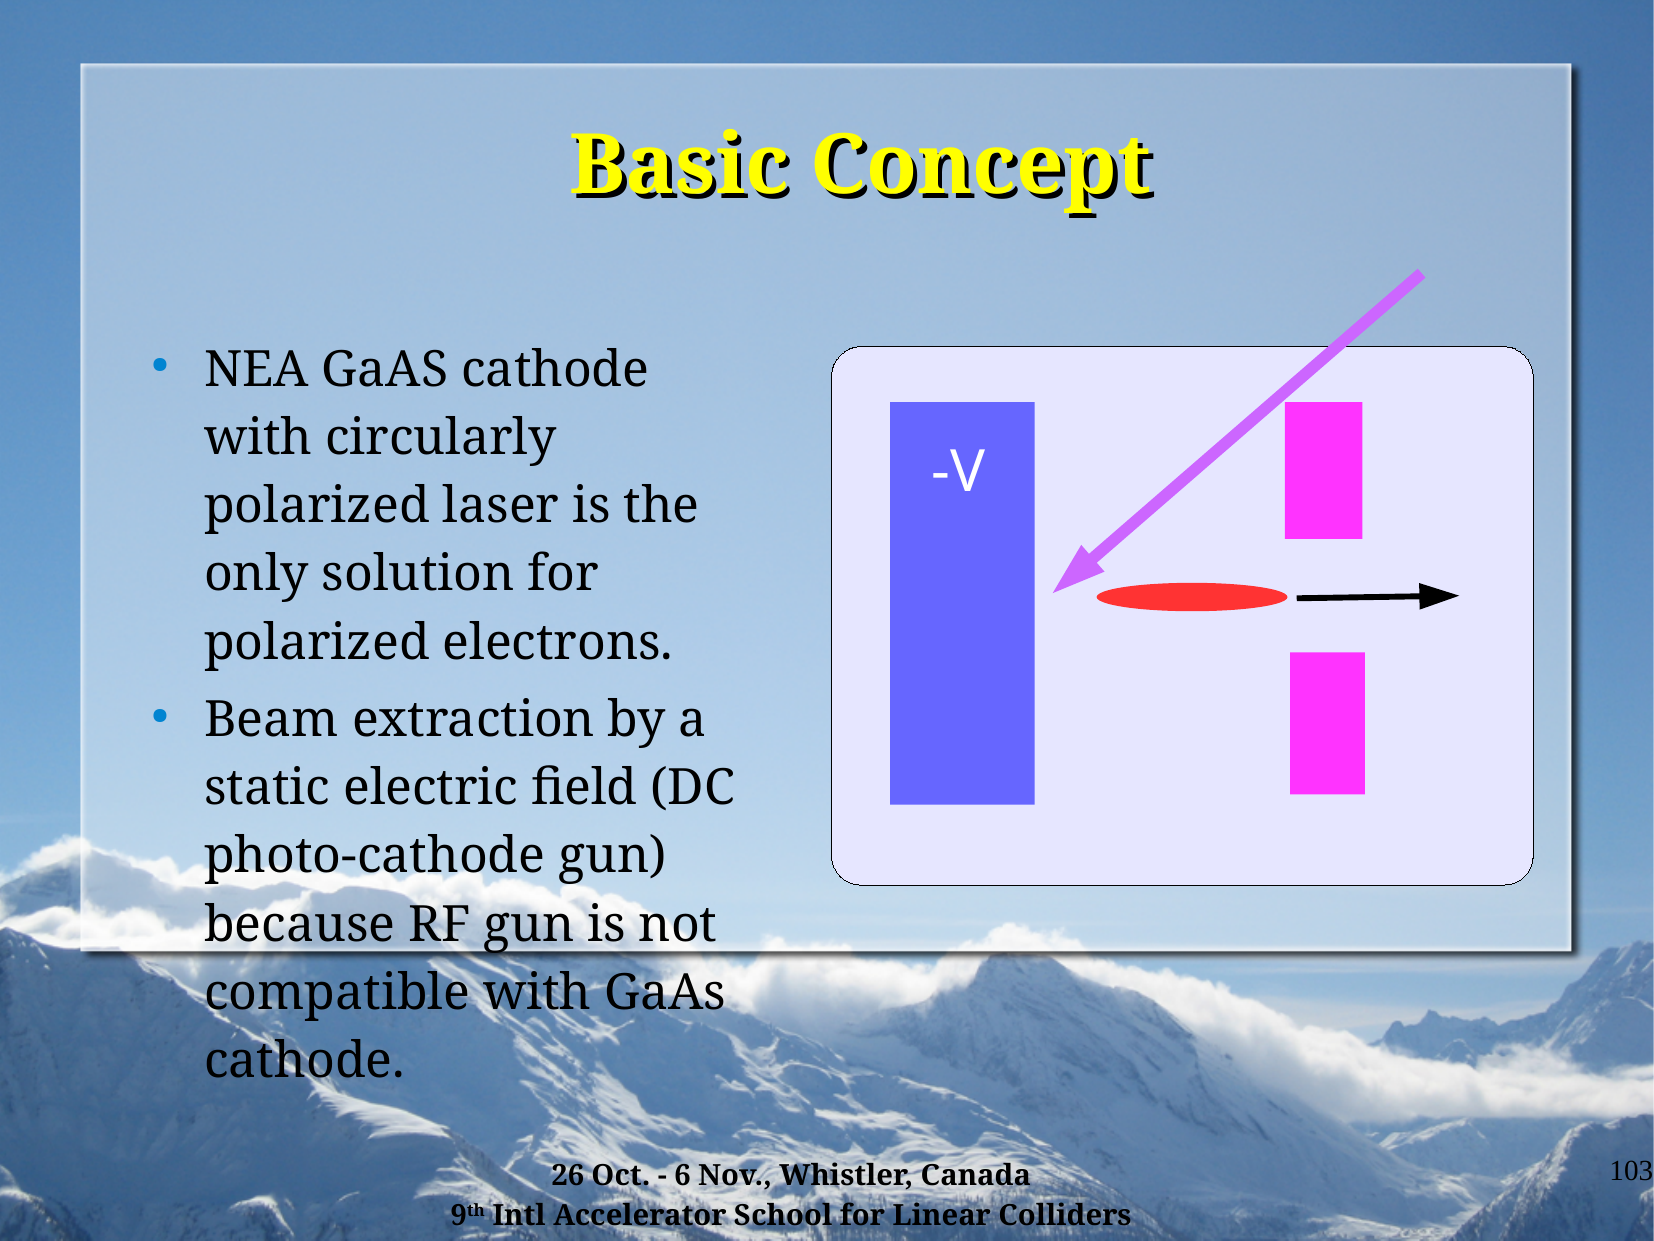

# Basic Concept
NEA GaAS cathode with circularly polarized laser is the only solution for polarized electrons.
Beam extraction by a static electric field (DC photo-cathode gun) because RF gun is not compatible with GaAs cathode.
-V
103